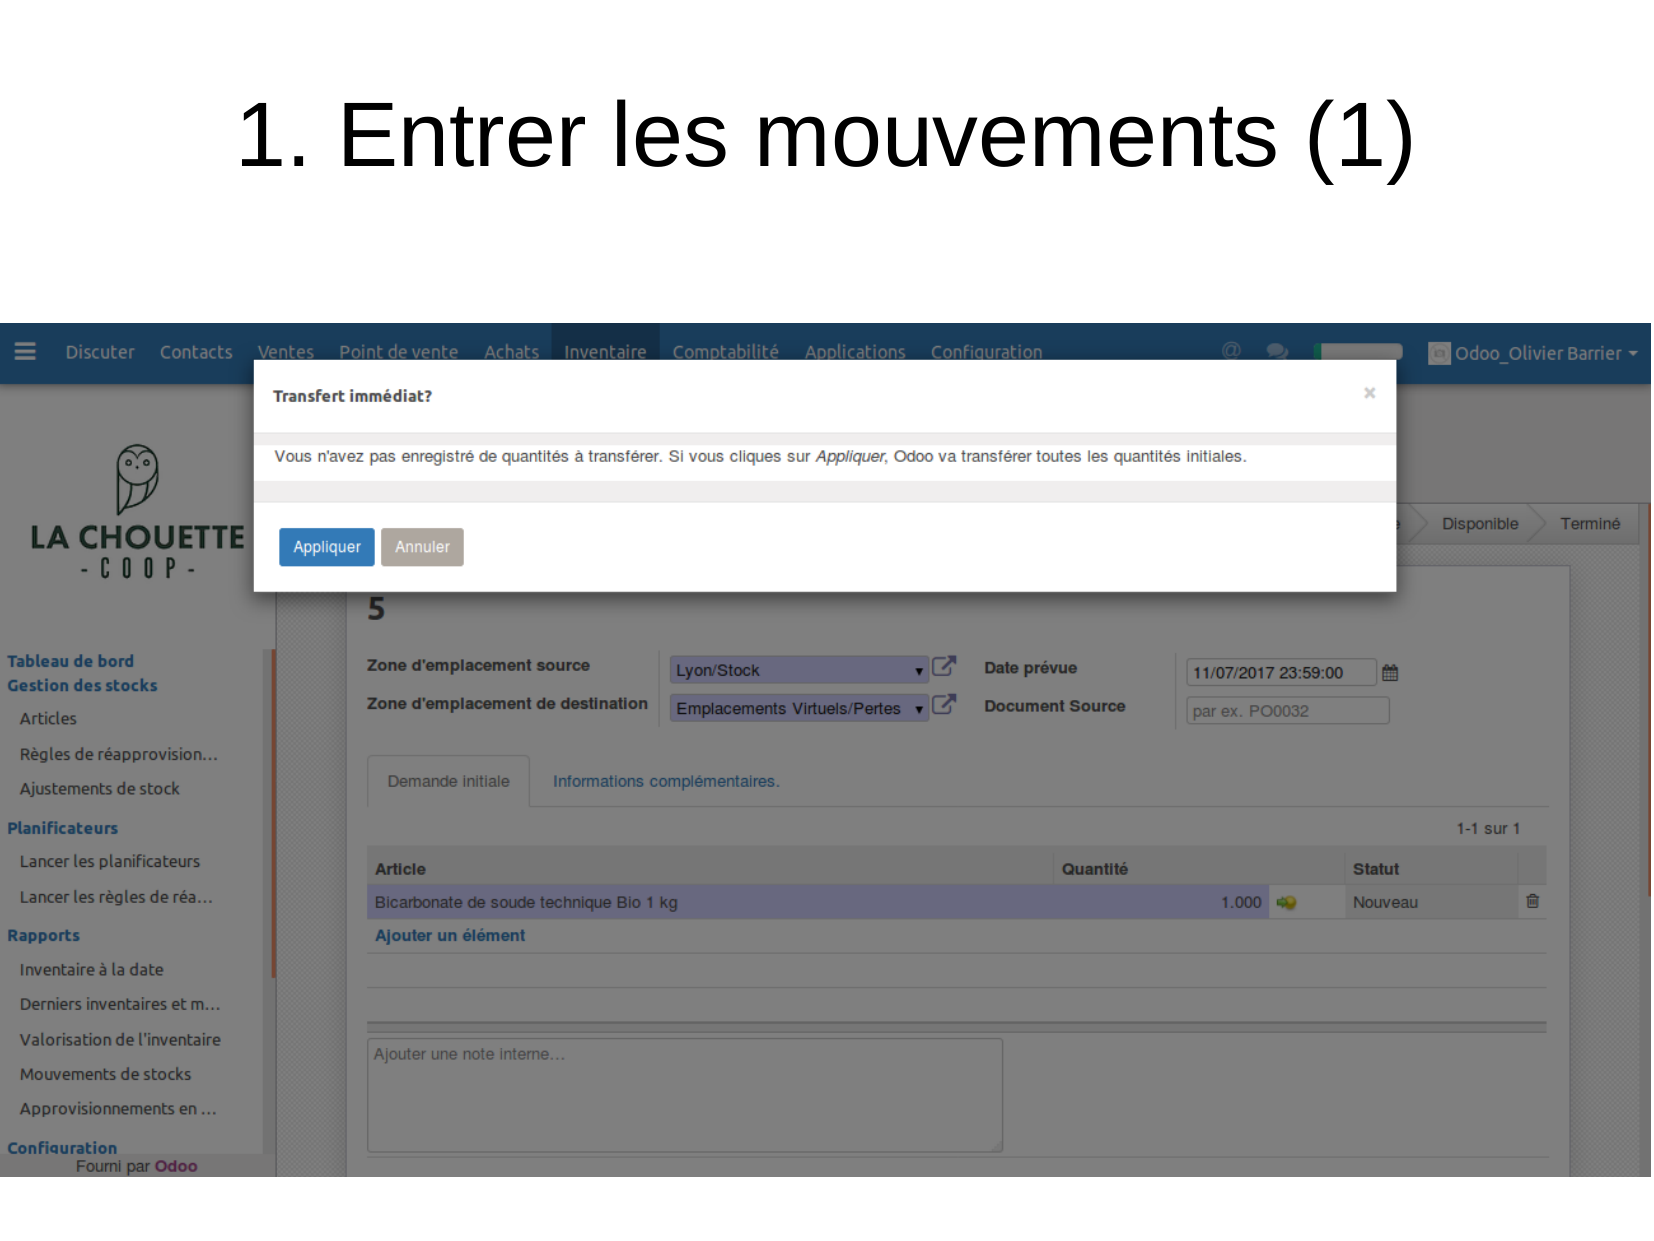

# 1. Entrer les mouvements (1)
Ajouter des articles et les quantités associées